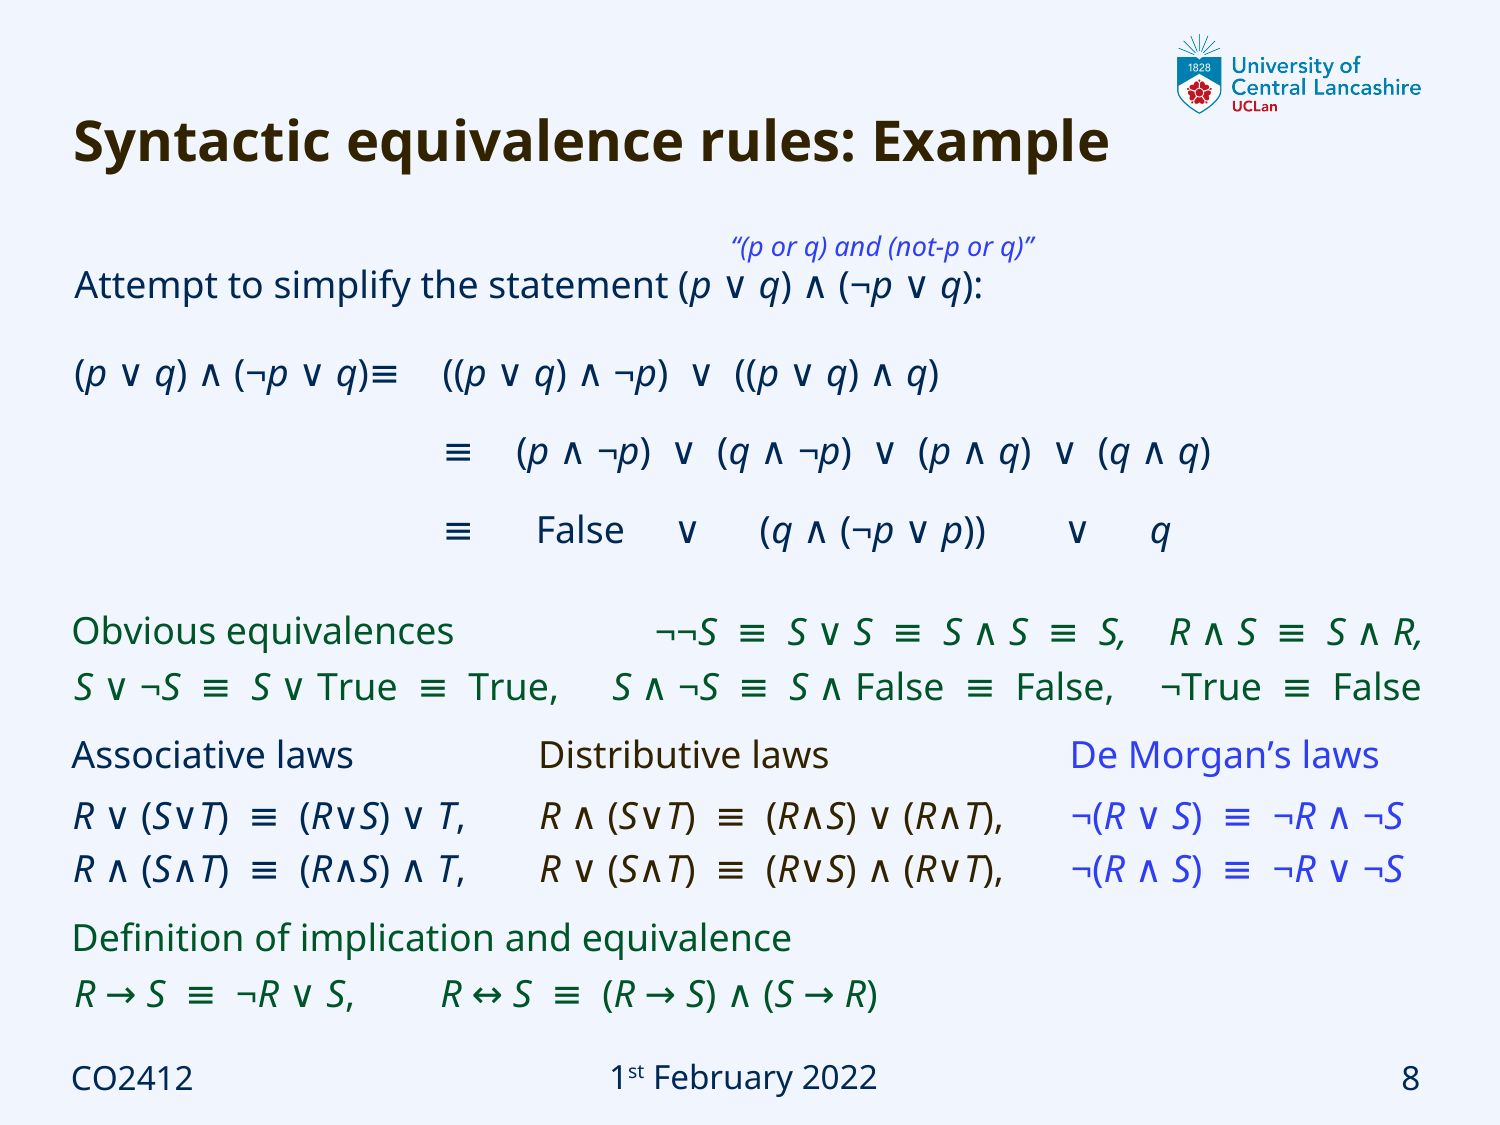

# Syntactic equivalence rules: Example
“(p or q) and (not-p or q)”
Attempt to simplify the statement (p ∨ q) ∧ (¬p ∨ q):
(p ∨ q) ∧ (¬p ∨ q)	≡	((p ∨ q) ∧ ¬p) ∨ ((p ∨ q) ∧ q)
					≡	(p ∧ ¬p) ∨ (q ∧ ¬p) ∨ (p ∧ q) ∨ (q ∧ q)
					≡	 False ∨ (q ∧ (¬p ∨ p)) ∨ q
Obvious equivalences
¬¬S ≡ S ∨ S ≡ S ∧ S ≡ S,
R ∧ S ≡ S ∧ R,
S ∧ ¬S ≡ S ∧ False ≡ False,
¬True ≡ False
S ∨ ¬S ≡ S ∨ True ≡ True,
Associative laws
Distributive laws
De Morgan’s laws
R ∨ (S∨T) ≡ (R∨S) ∨ T,
R ∧ (S∨T) ≡ (R∧S) ∨ (R∧T),
¬(R ∨ S) ≡ ¬R ∧ ¬S
R ∧ (S∧T) ≡ (R∧S) ∧ T,
R ∨ (S∧T) ≡ (R∨S) ∧ (R∨T),
¬(R ∧ S) ≡ ¬R ∨ ¬S
Definition of implication and equivalence
R → S ≡ ¬R ∨ S,
R ↔ S ≡ (R → S) ∧ (S → R)